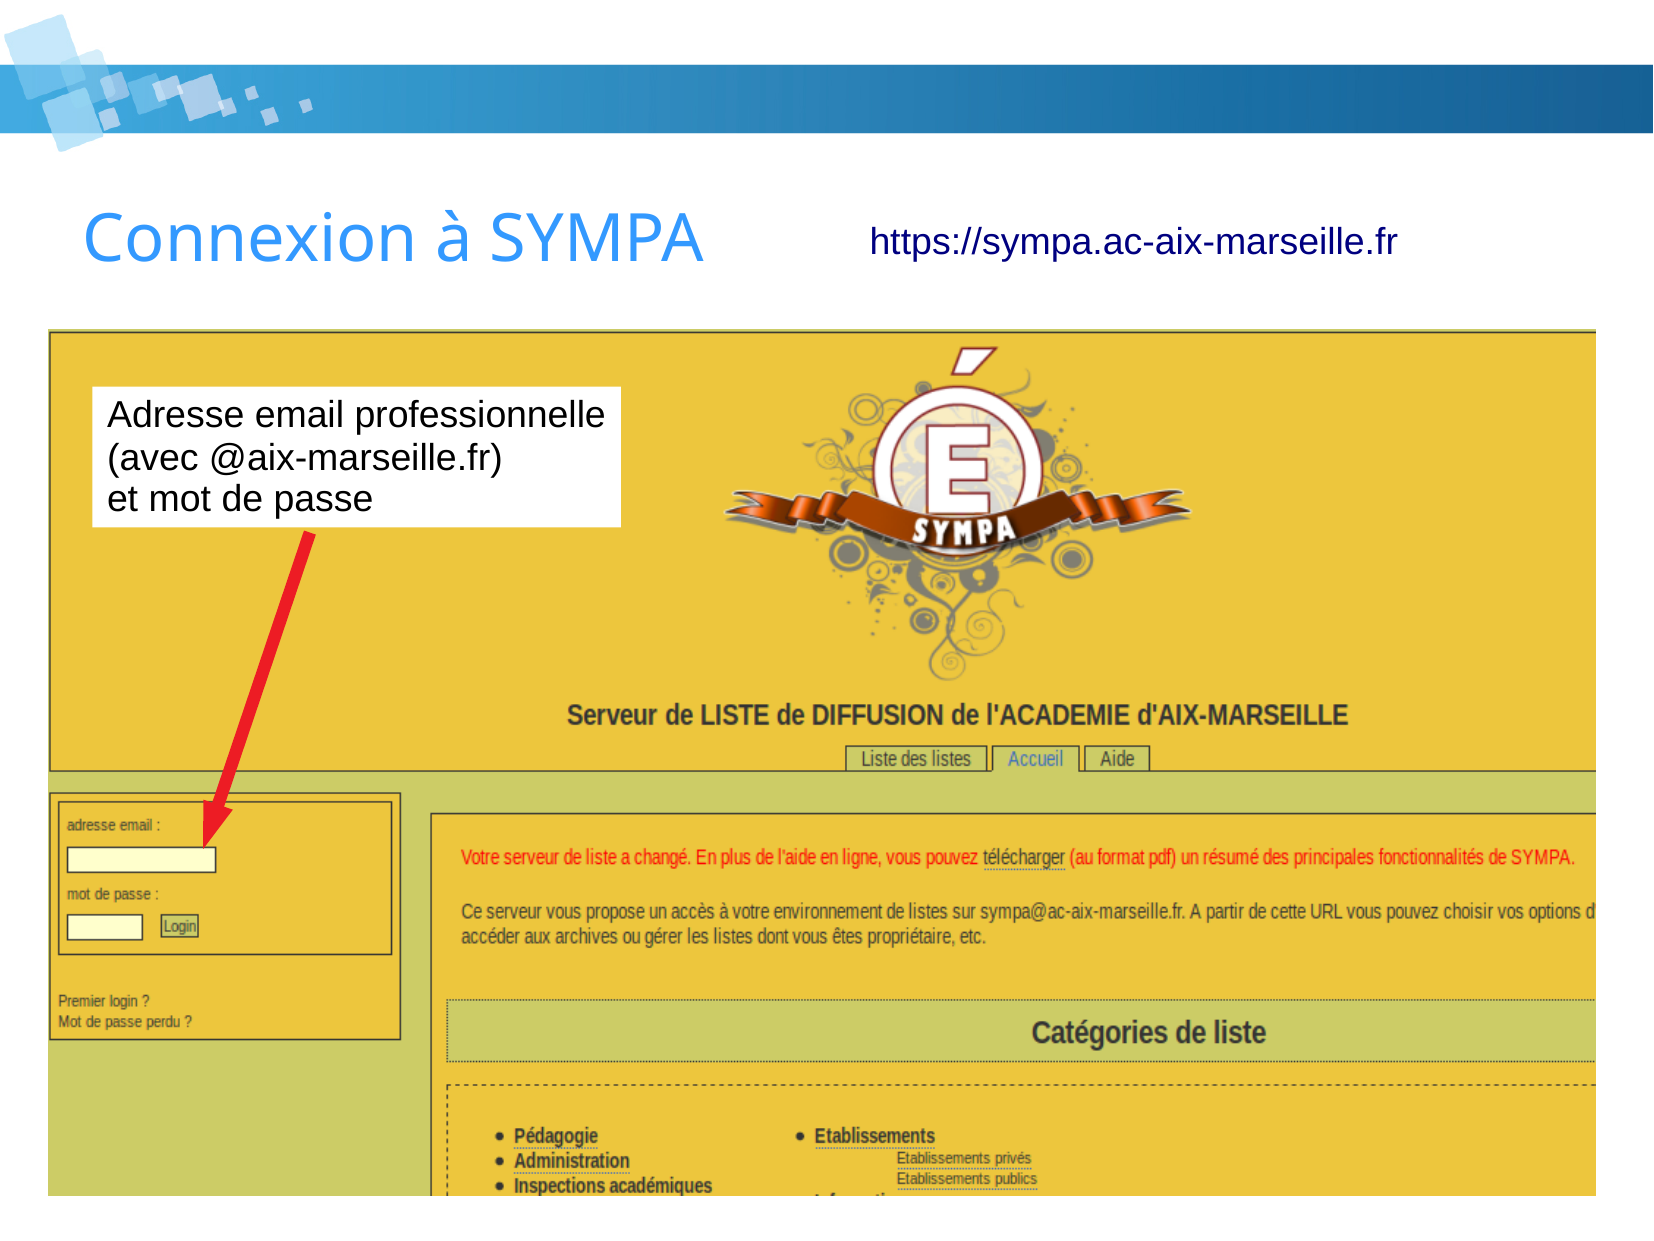

# Connexion à SYMPA
https://sympa.ac-aix-marseille.fr
Adresse email professionnelle
(avec @aix-marseille.fr)
et mot de passe